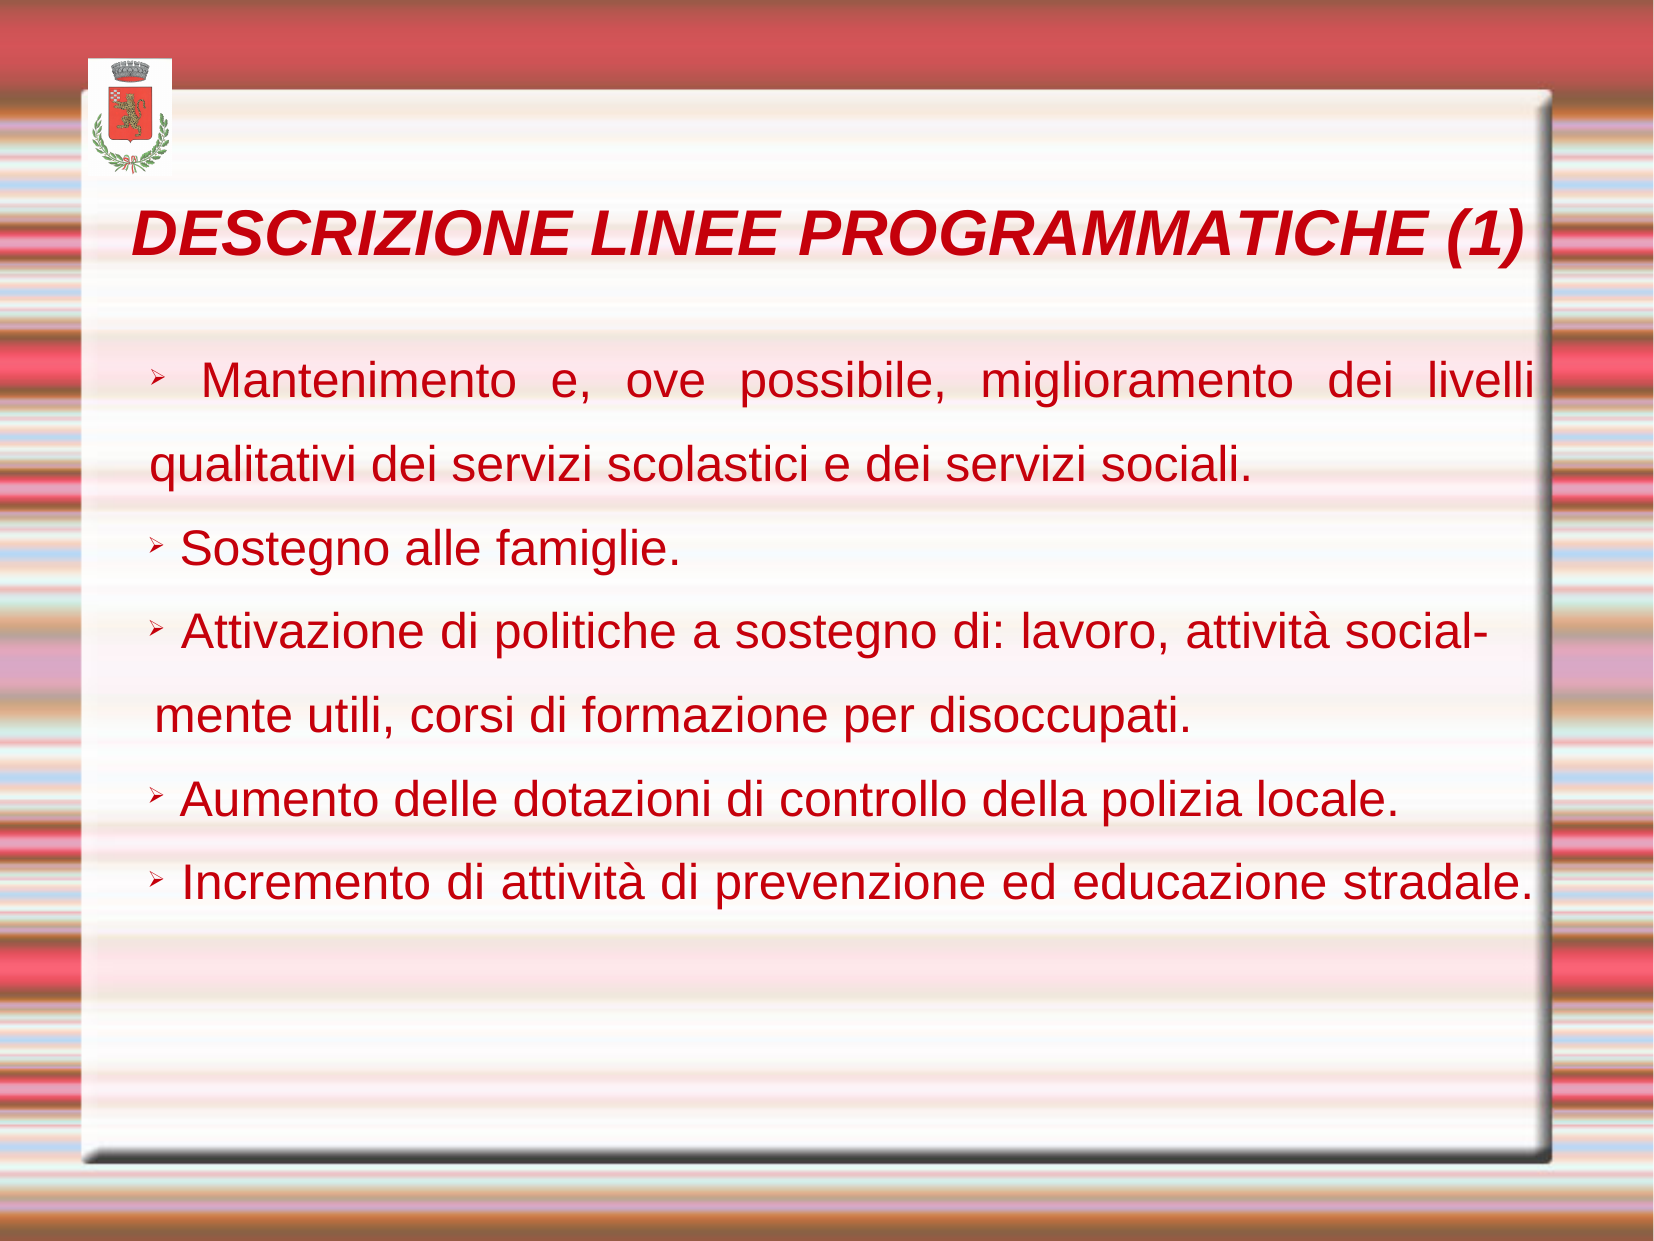

# DESCRIZIONE LINEE PROGRAMMATICHE (1)
 Mantenimento e, ove possibile, miglioramento dei livelli qualitativi dei servizi scolastici e dei servizi sociali.
 Sostegno alle famiglie.
 Attivazione di politiche a sostegno di: lavoro, attività social- mente utili, corsi di formazione per disoccupati.
 Aumento delle dotazioni di controllo della polizia locale.
 Incremento di attività di prevenzione ed educazione stradale.